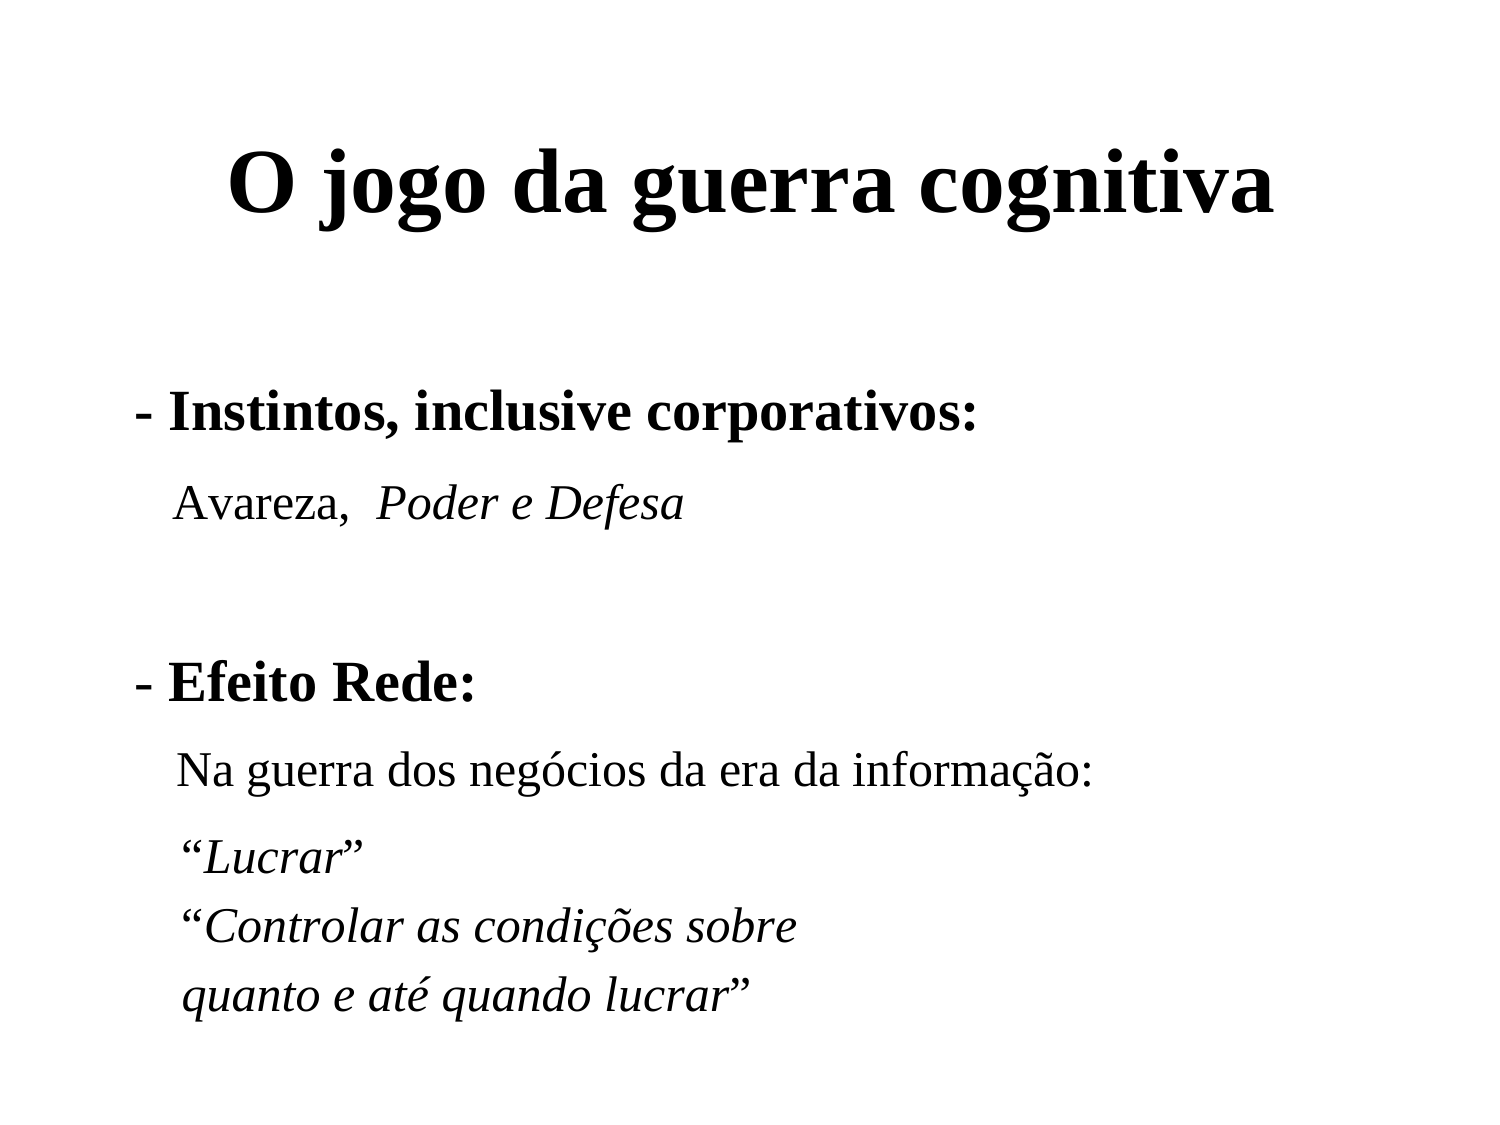

# O jogo da guerra cognitiva
- Instintos, inclusive corporativos:
Avareza, Poder e Defesa
- Efeito Rede:
Na guerra dos negócios da era da informação:
“Lucrar”
“Controlar as condições sobre
quanto e até quando lucrar”